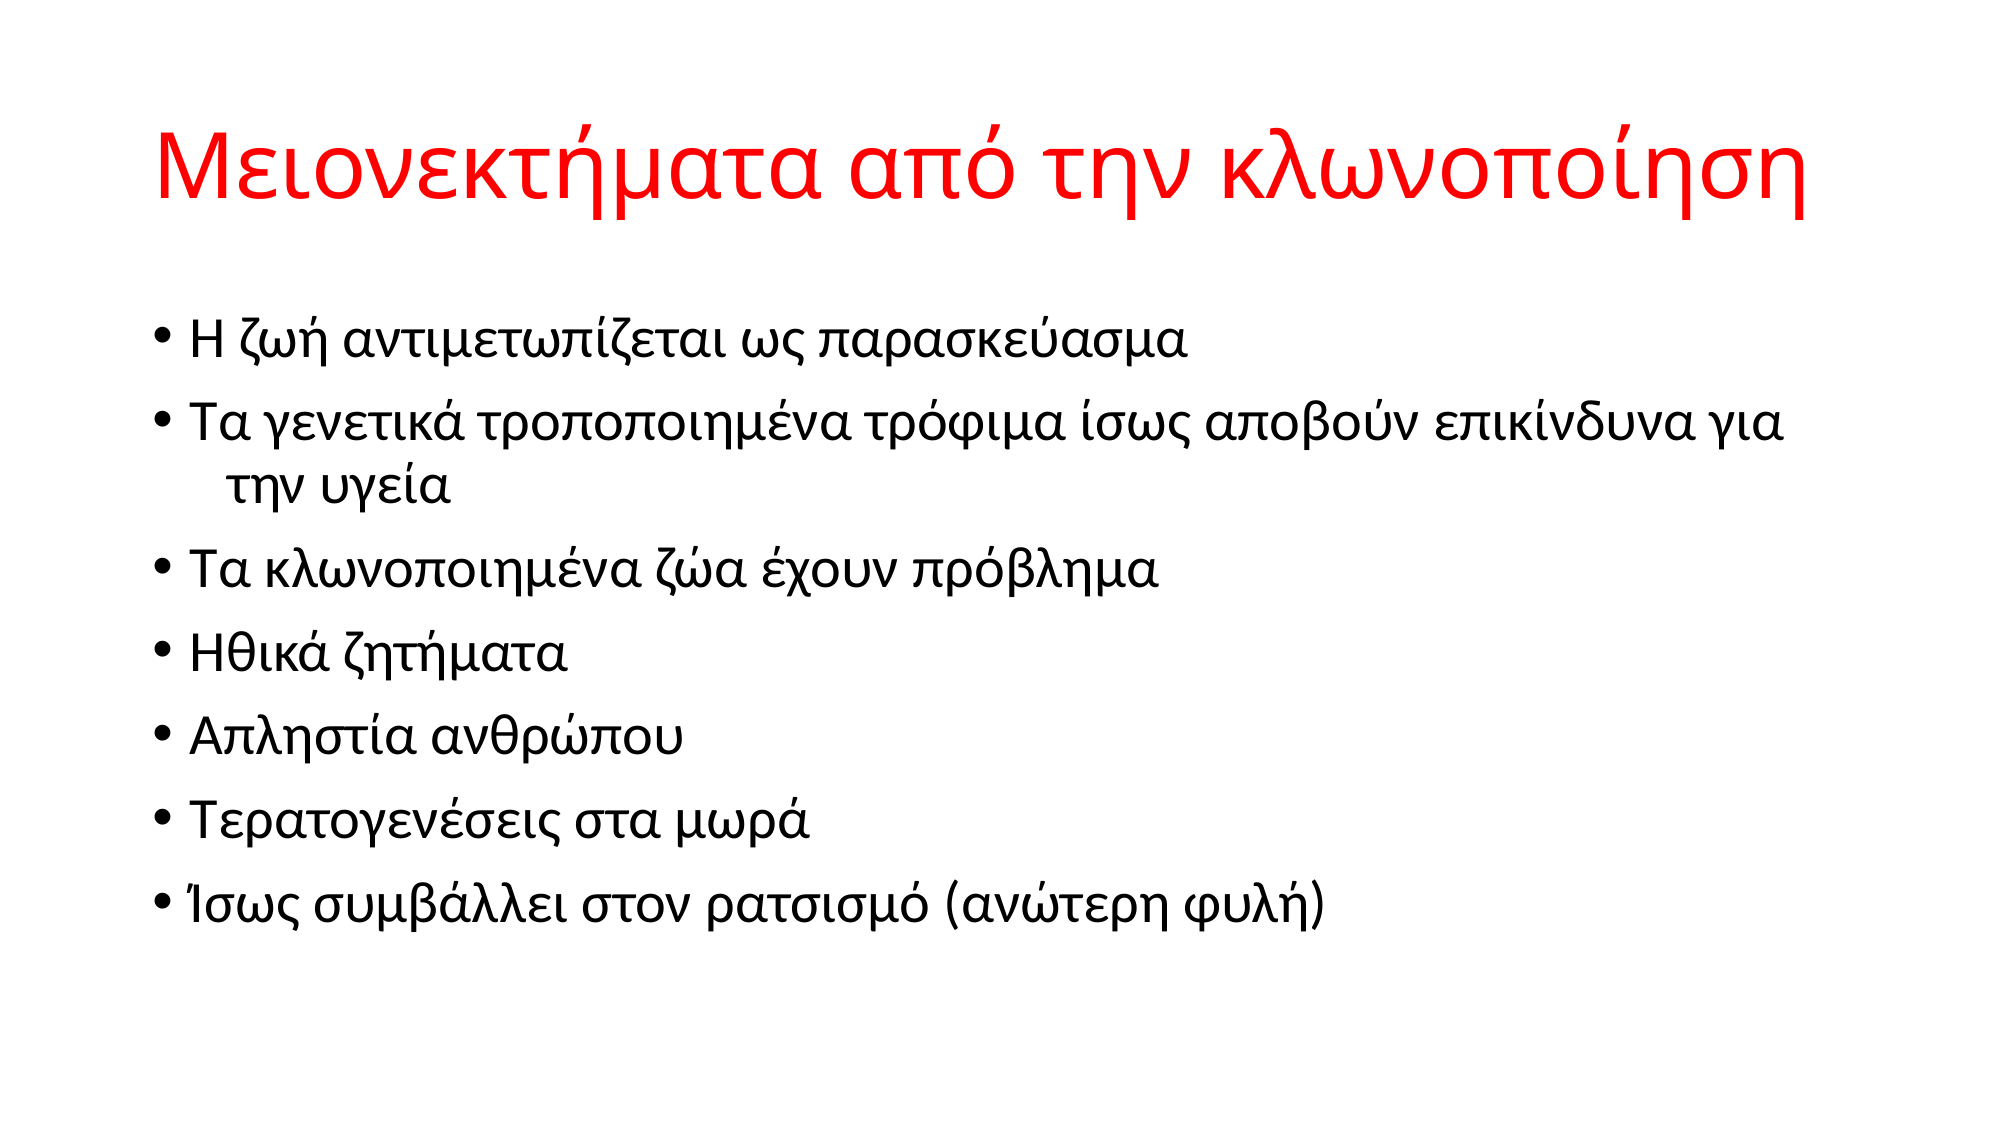

# Μειονεκτήματα από την κλωνοποίηση
Η ζωή αντιμετωπίζεται ως παρασκεύασμα
Τα γενετικά τροποποιημένα τρόφιμα ίσως αποβούν επικίνδυνα για την υγεία
Τα κλωνοποιημένα ζώα έχουν πρόβλημα
Ηθικά ζητήματα
Απληστία ανθρώπου
Τερατογενέσεις στα μωρά
Ίσως συμβάλλει στον ρατσισμό (ανώτερη φυλή)